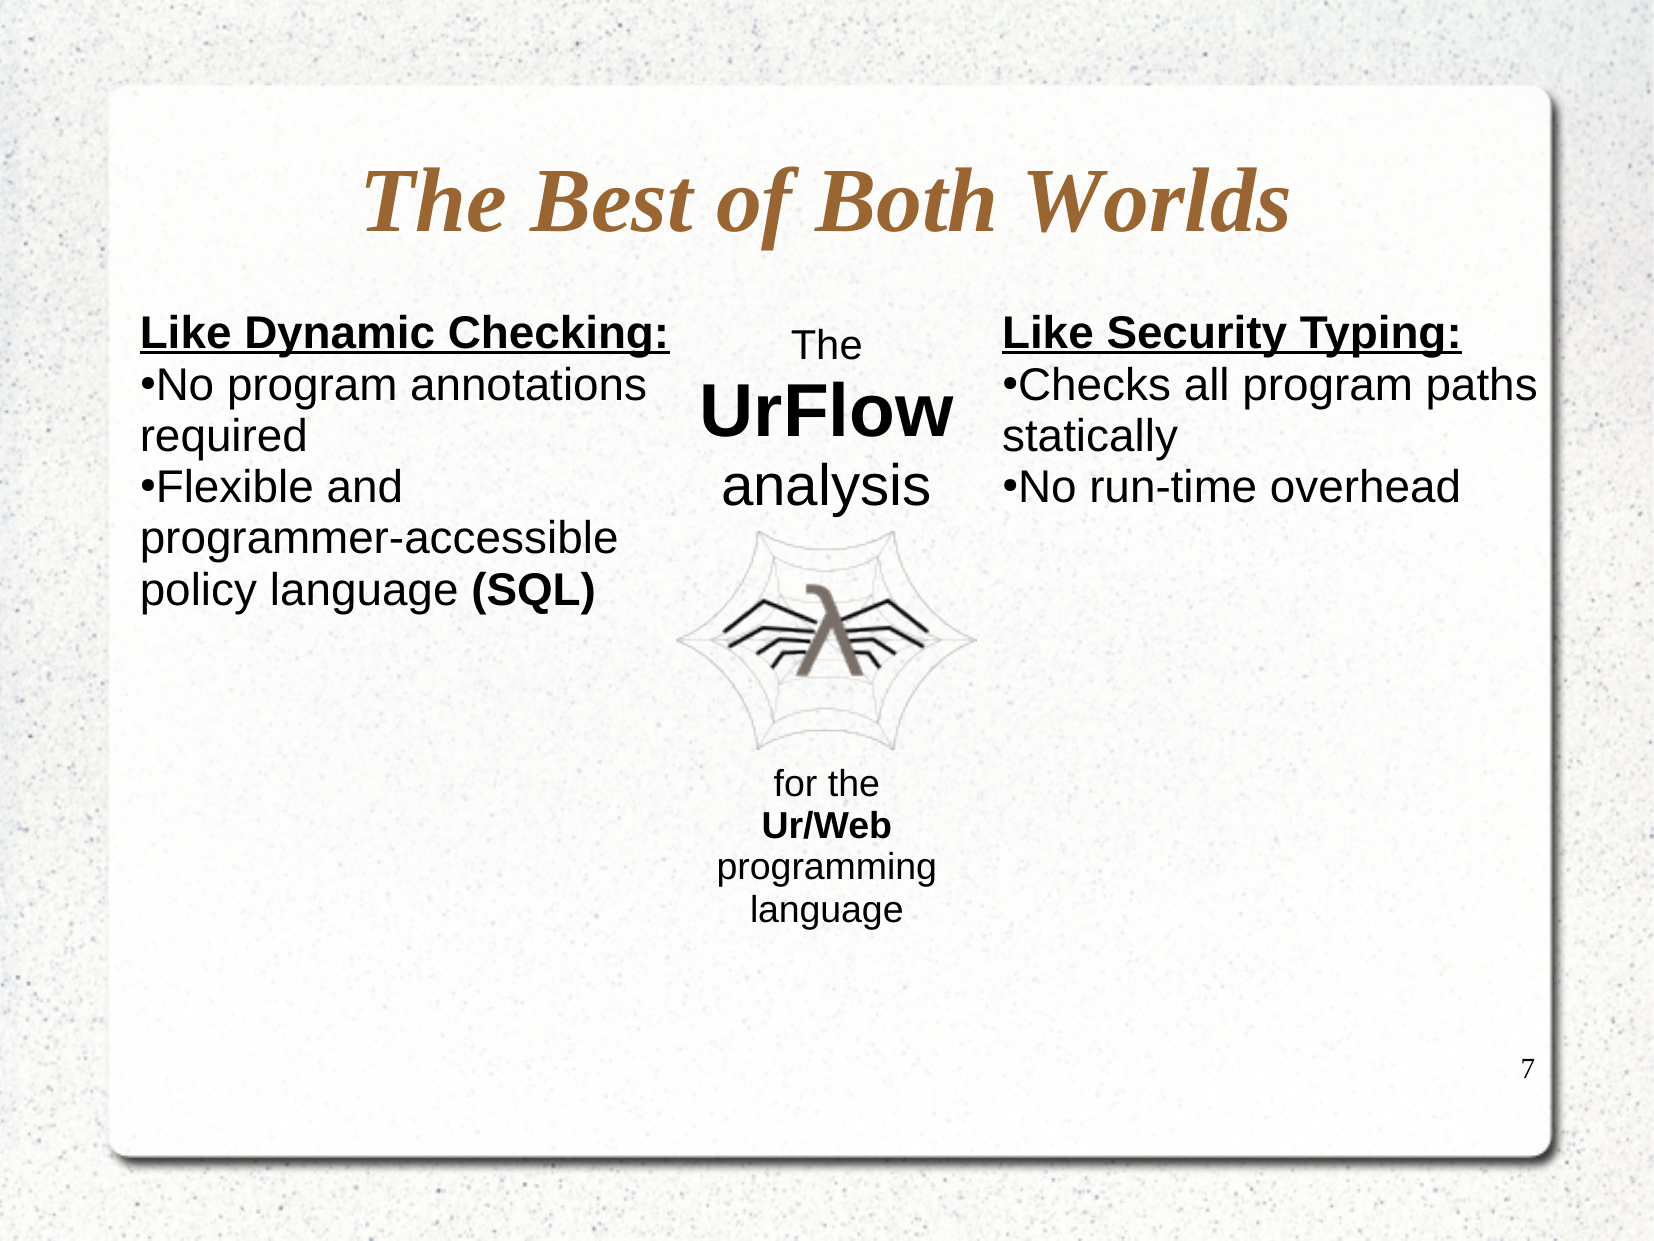

# The Best of Both Worlds
Like Dynamic Checking:
No program annotations required
Flexible and programmer-accessible policy language (SQL)
Like Security Typing:
Checks all program paths statically
No run-time overhead
The
UrFlow
analysis
for the
Ur/Web
programming
language
7